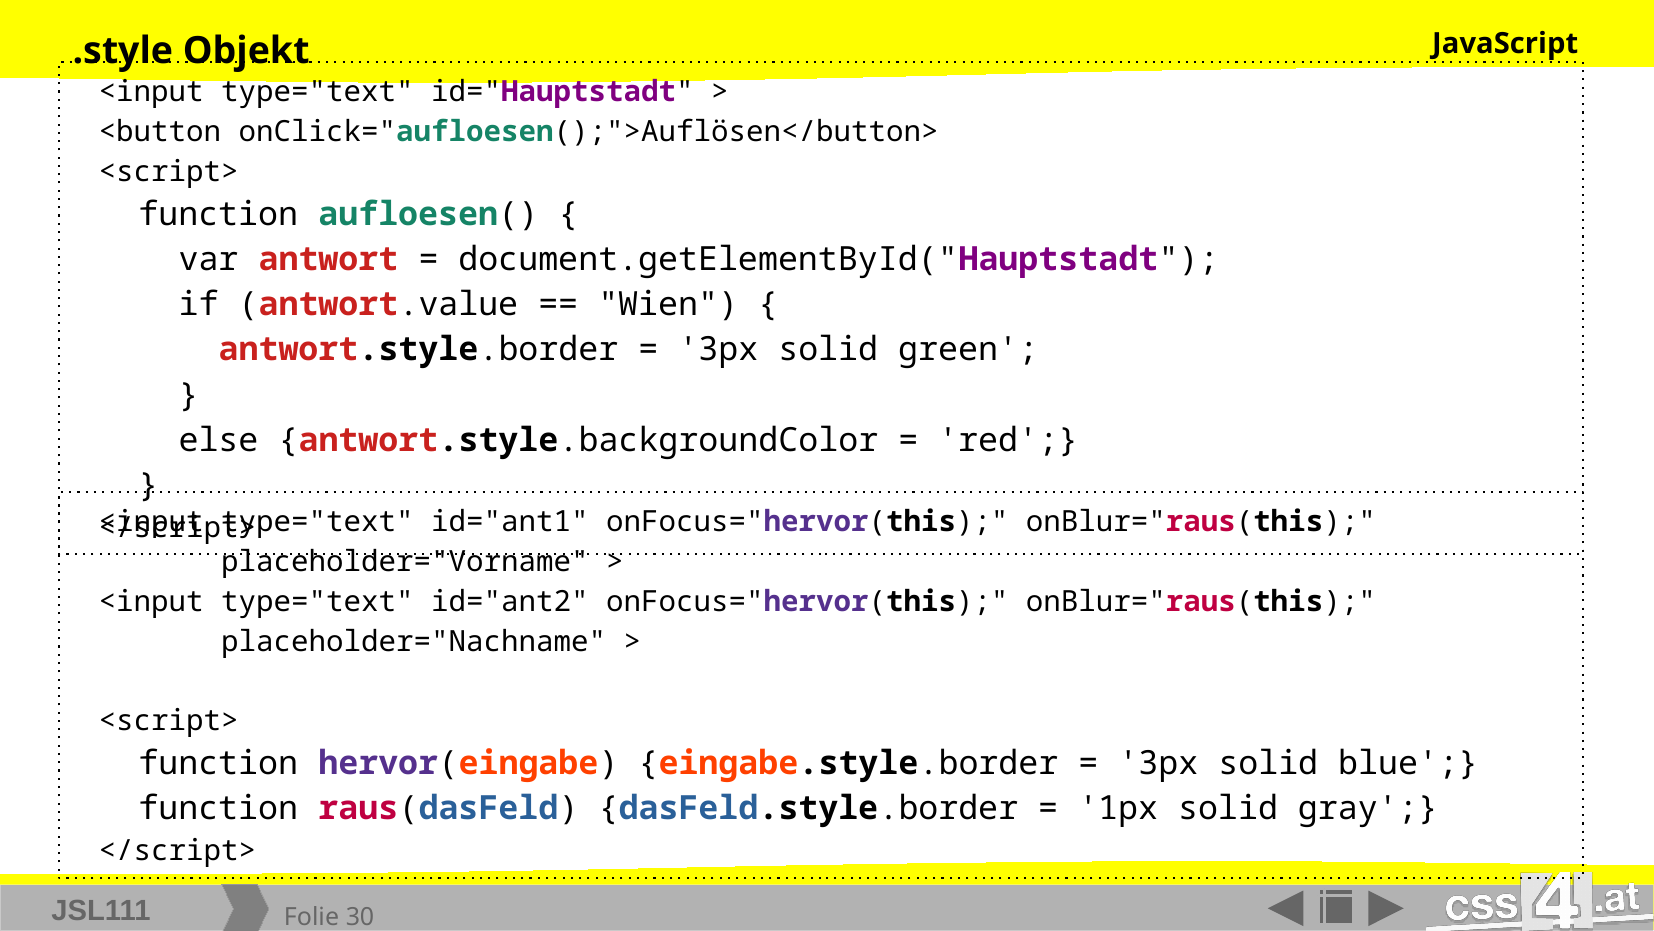

JavaScript
.style Objekt
<input type="text" id="Hauptstadt" >
<button onClick="aufloesen();">Auflösen</button>
<script>
 function aufloesen() {
 var antwort = document.getElementById("Hauptstadt");
 if (antwort.value == "Wien") {
 antwort.style.border = '3px solid green';
 }
 else {antwort.style.backgroundColor = 'red';}
 }
</script>
<input type="text" id="ant1" onFocus="hervor(this);" onBlur="raus(this);"
 placeholder="Vorname" >
<input type="text" id="ant2" onFocus="hervor(this);" onBlur="raus(this);"
 placeholder="Nachname" >
<script>
 function hervor(eingabe) {eingabe.style.border = '3px solid blue';}
 function raus(dasFeld) {dasFeld.style.border = '1px solid gray';}
</script>
JSL111
Folie